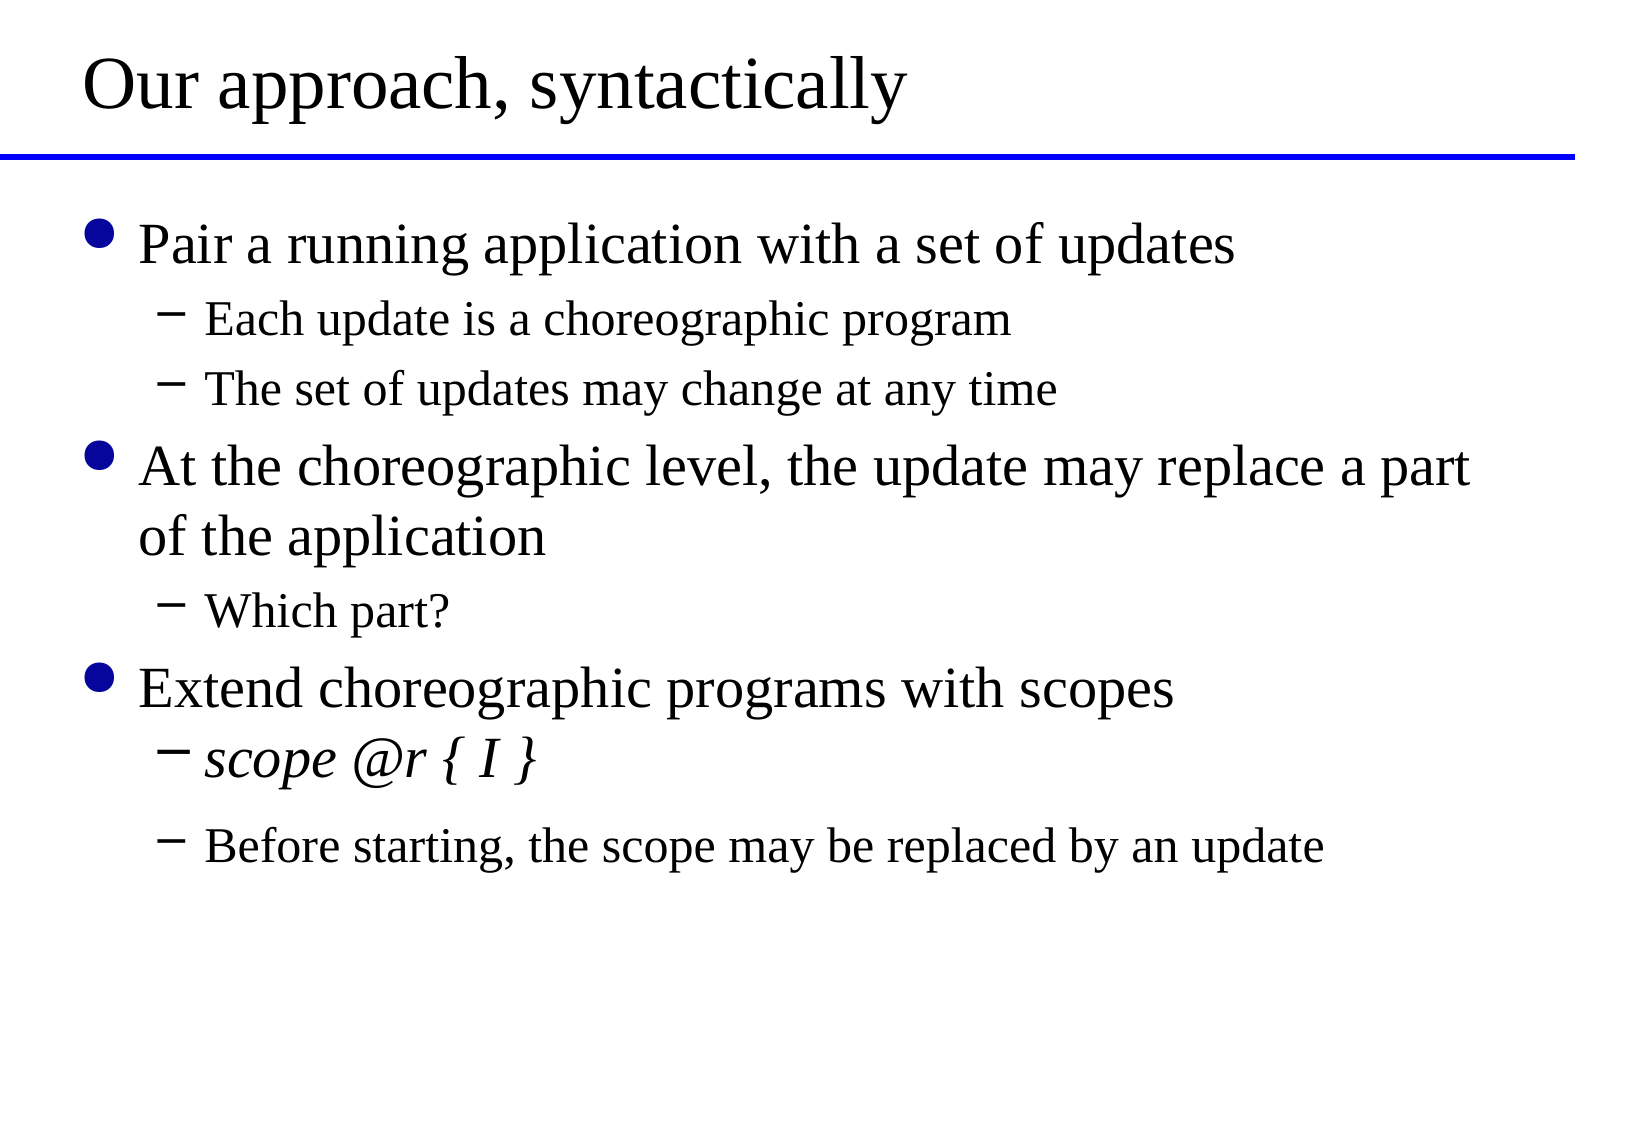

# Our approach, syntactically
Pair a running application with a set of updates
Each update is a choreographic program
The set of updates may change at any time
At the choreographic level, the update may replace a part of the application
Which part?
Extend choreographic programs with scopes
scope @r { I }
Before starting, the scope may be replaced by an update